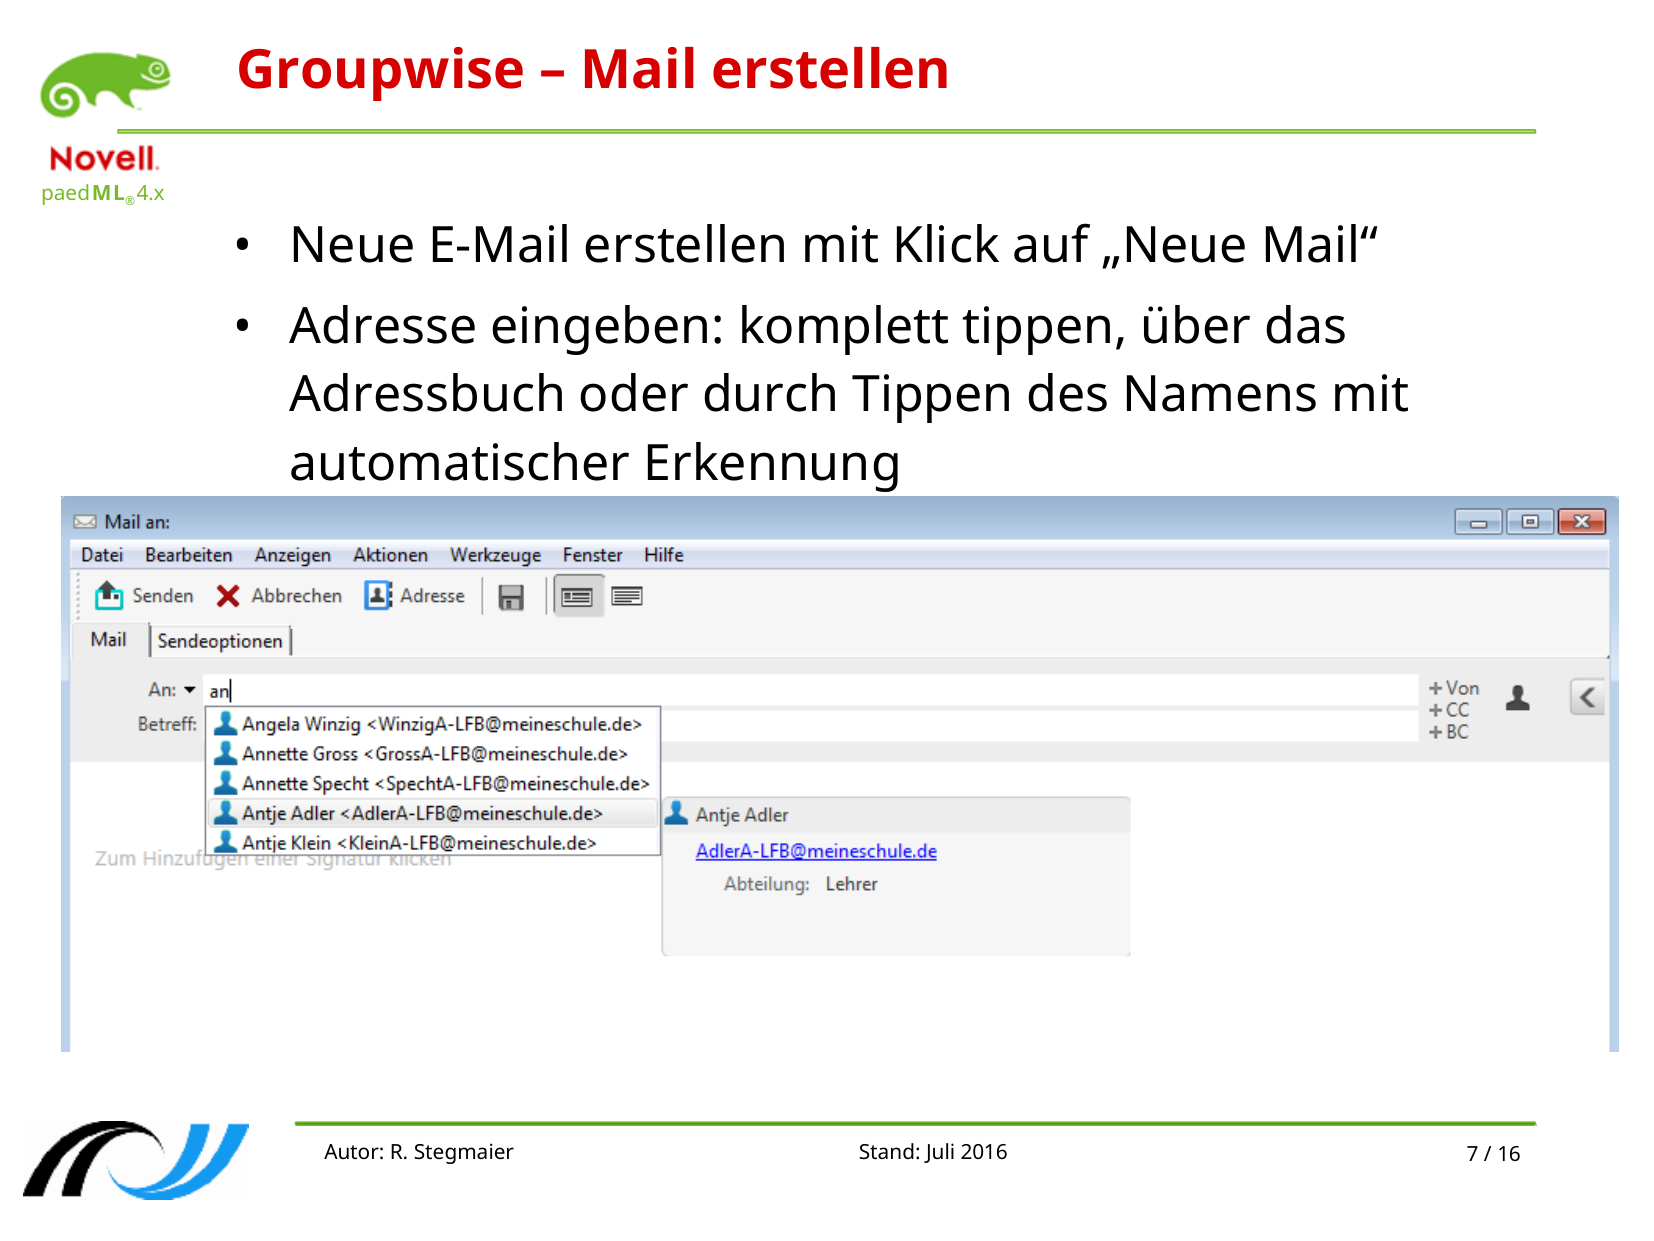

# Groupwise – Mail erstellen
Neue E-Mail erstellen mit Klick auf „Neue Mail“
Adresse eingeben: komplett tippen, über das Adressbuch oder durch Tippen des Namens mit automatischer Erkennung
Autor: R. Stegmaier
Juli 2016
7